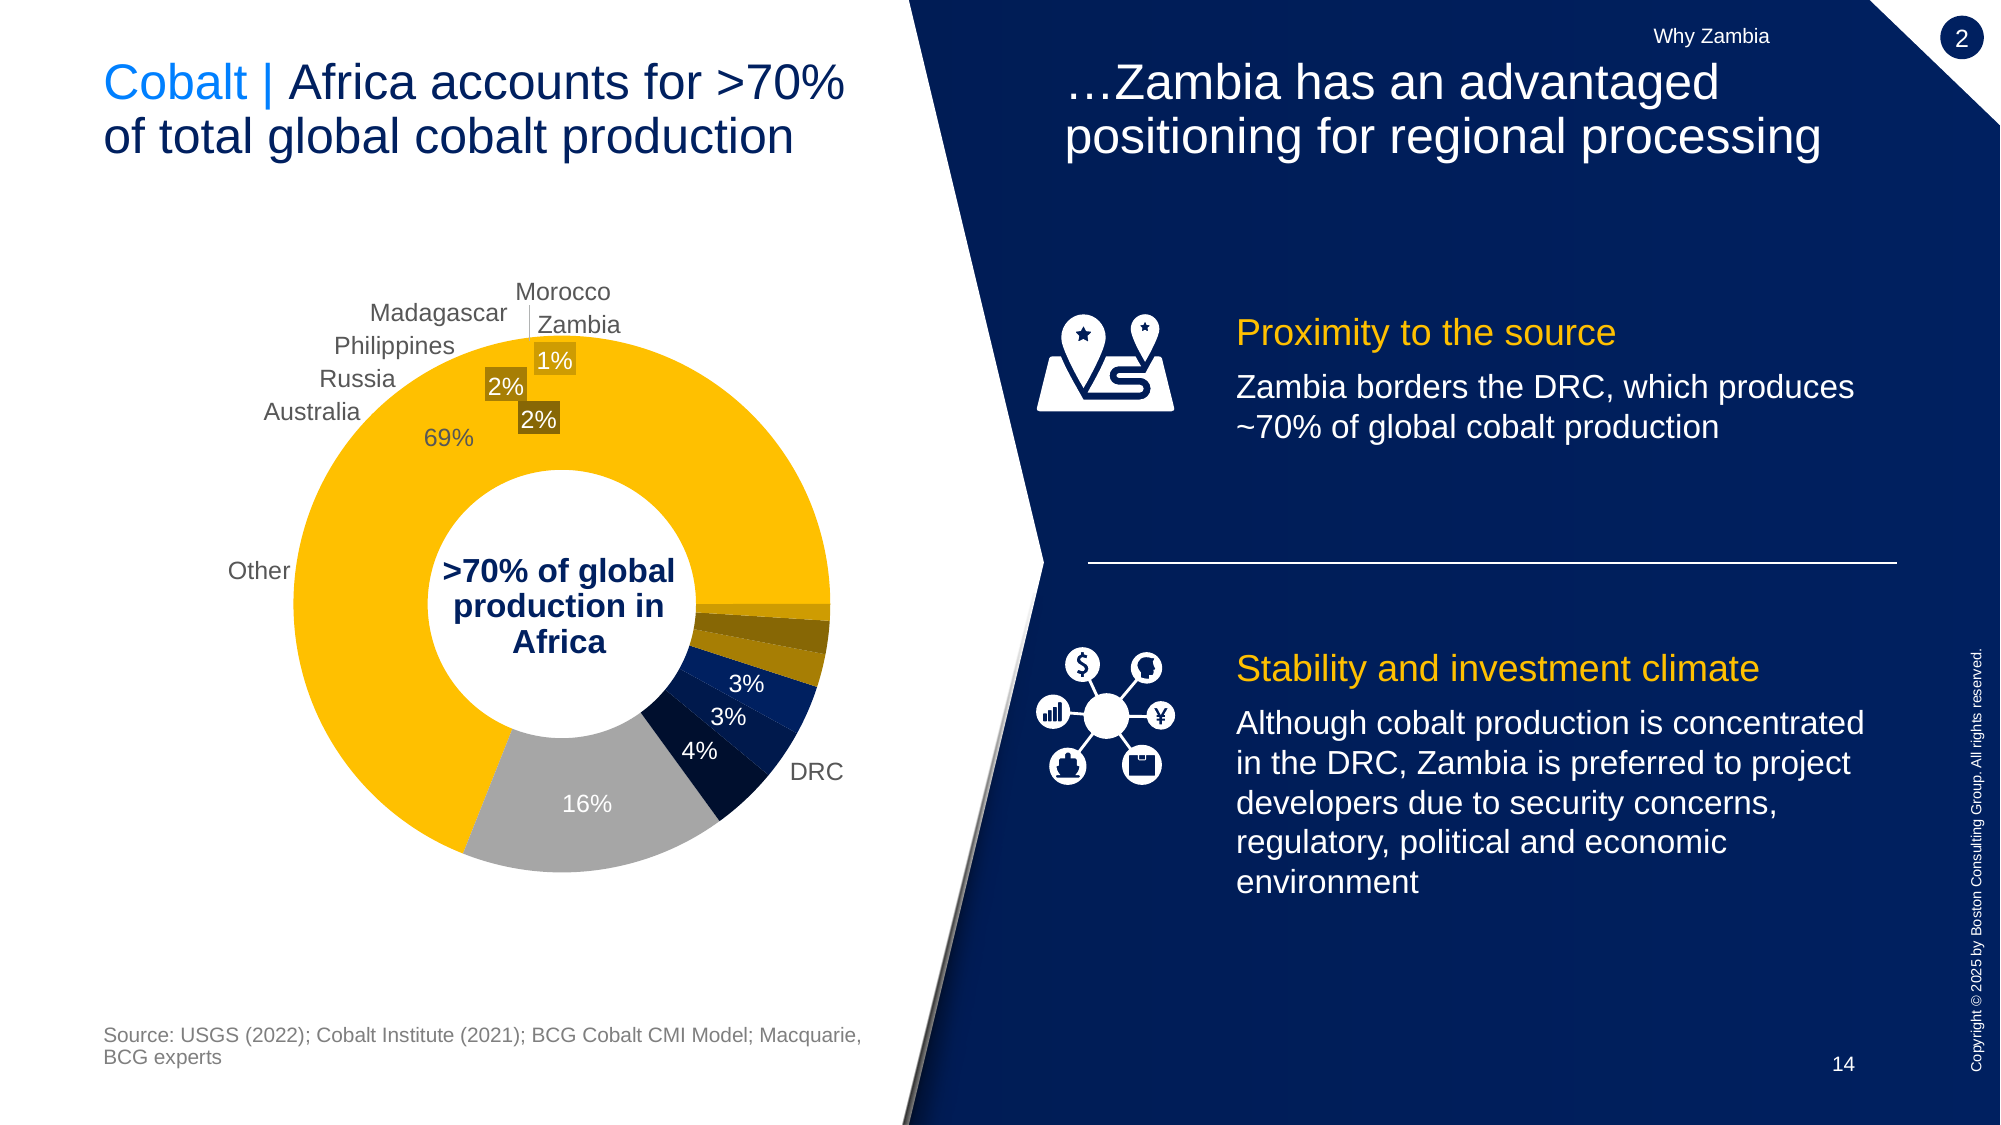

Why Zambia
2
# Cobalt | Africa accounts for >70% of total global cobalt production
…Zambia has an advantaged positioning for regional processing
Morocco
### Chart
| Category | Series1 |
|---|---|
| 1 | 69.0 |
| 2 | 16.0 |
| 3 | 4.0 |
| 4 | 3.0 |
| 5 | 3.0 |
| 6 | 2.0 |
| 7 | 2.0 |
| 8 | 1.0 |
Proximity to the source
Zambia borders the DRC, which produces ~70% of global cobalt production
Madagascar
Zambia
Philippines
1%
Russia
2%
Australia
2%
Other
>70% of global production in Africa
Stability and investment climate
Although cobalt production is concentrated in the DRC, Zambia is preferred to project developers due to security concerns, regulatory, political and economic environment
DRC
Source: USGS (2022); Cobalt Institute (2021); BCG Cobalt CMI Model; Macquarie, BCG experts